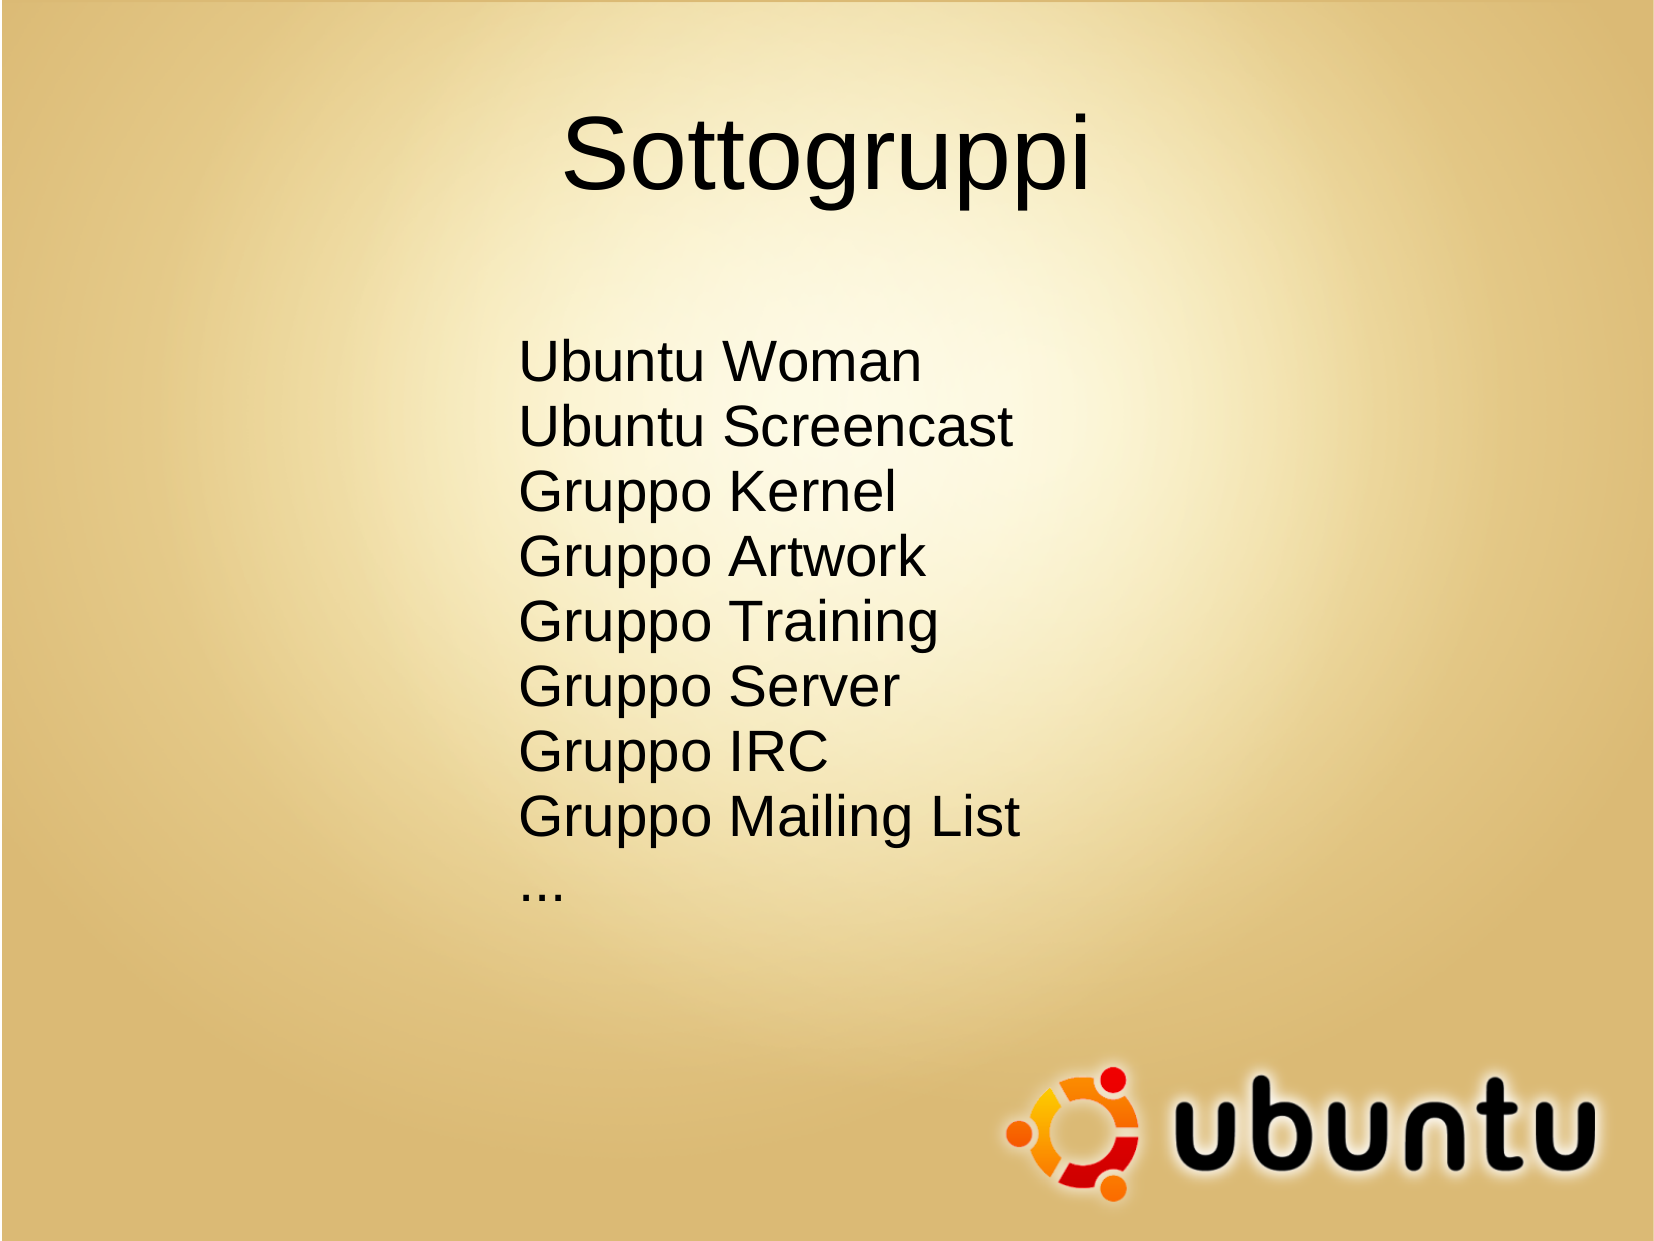

# Sottogruppi
 Ubuntu Woman
 Ubuntu Screencast
 Gruppo Kernel
 Gruppo Artwork
 Gruppo Training
 Gruppo Server
 Gruppo IRC
 Gruppo Mailing List
 ...